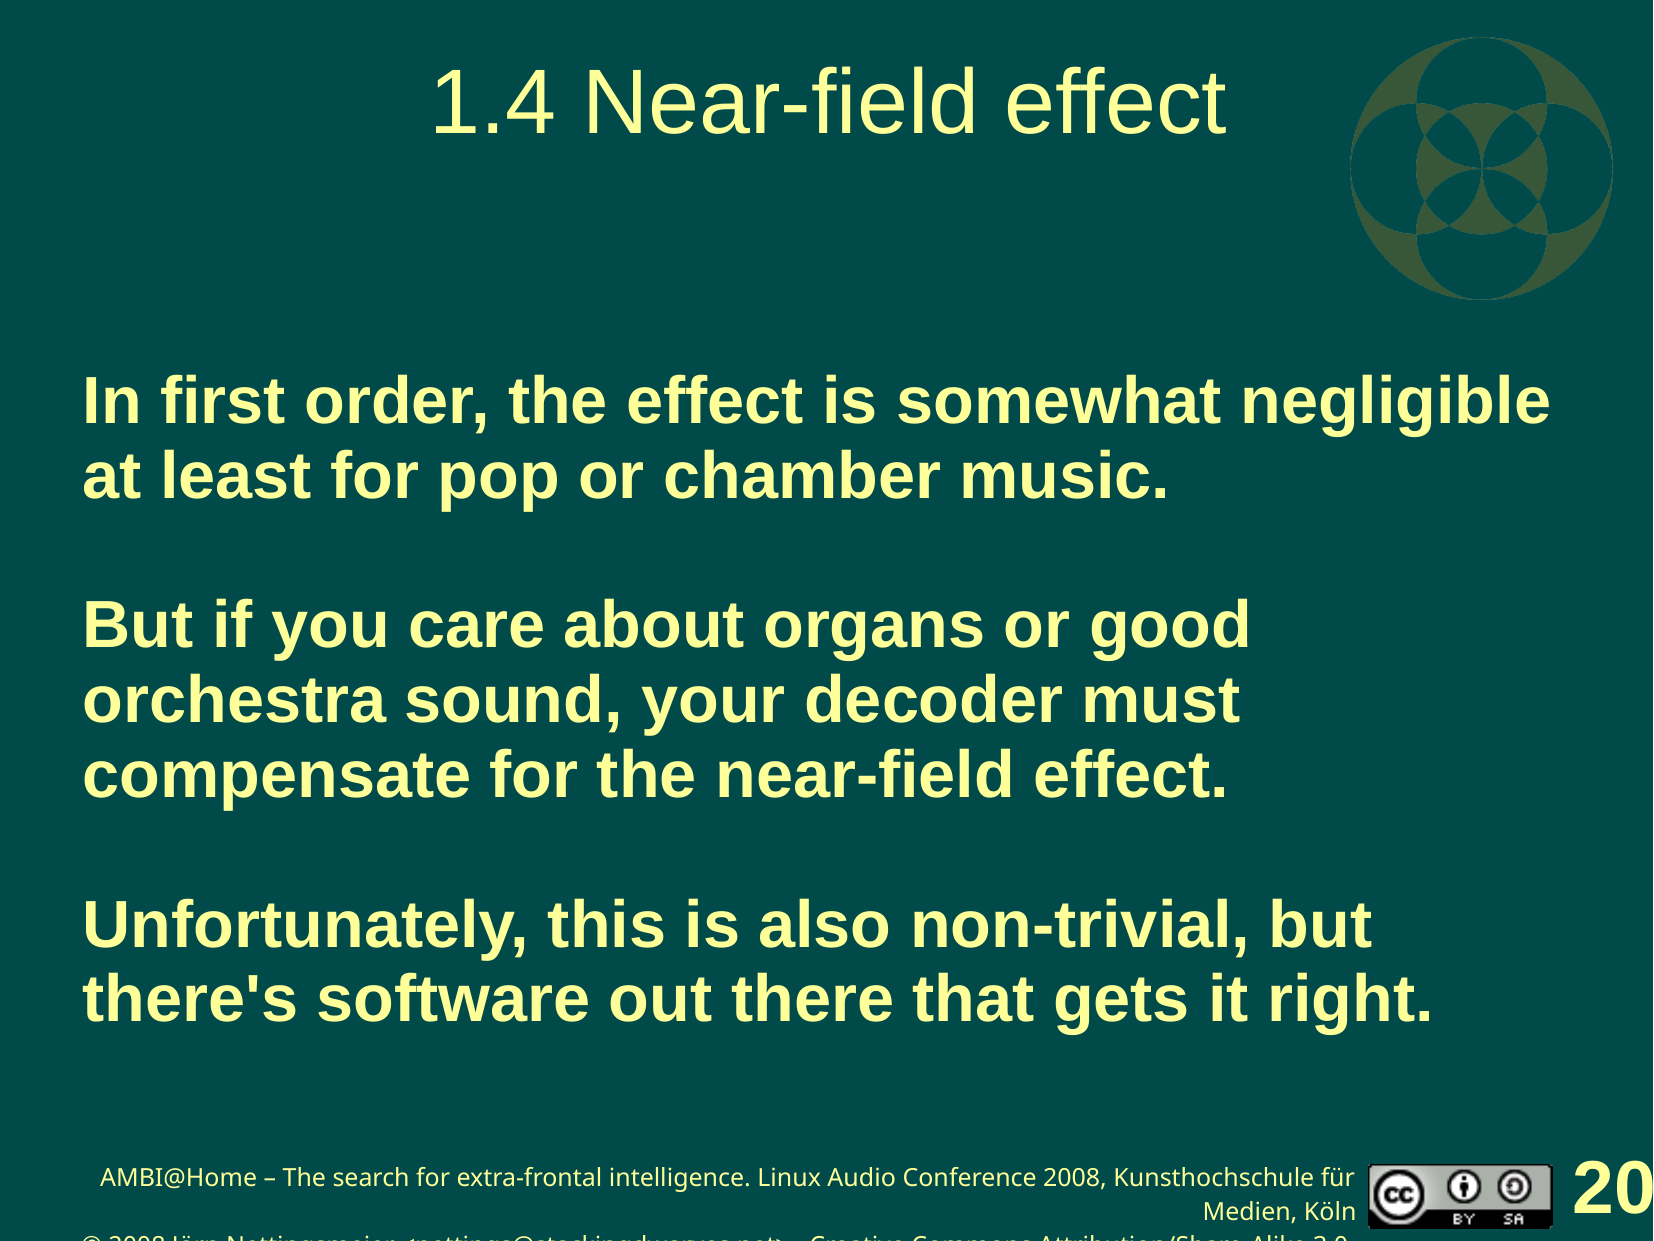

# 1.4 Near-field effect
In first order, the effect is somewhat negligible at least for pop or chamber music.
But if you care about organs or good orchestra sound, your decoder must compensate for the near-field effect.
Unfortunately, this is also non-trivial, but there's software out there that gets it right.